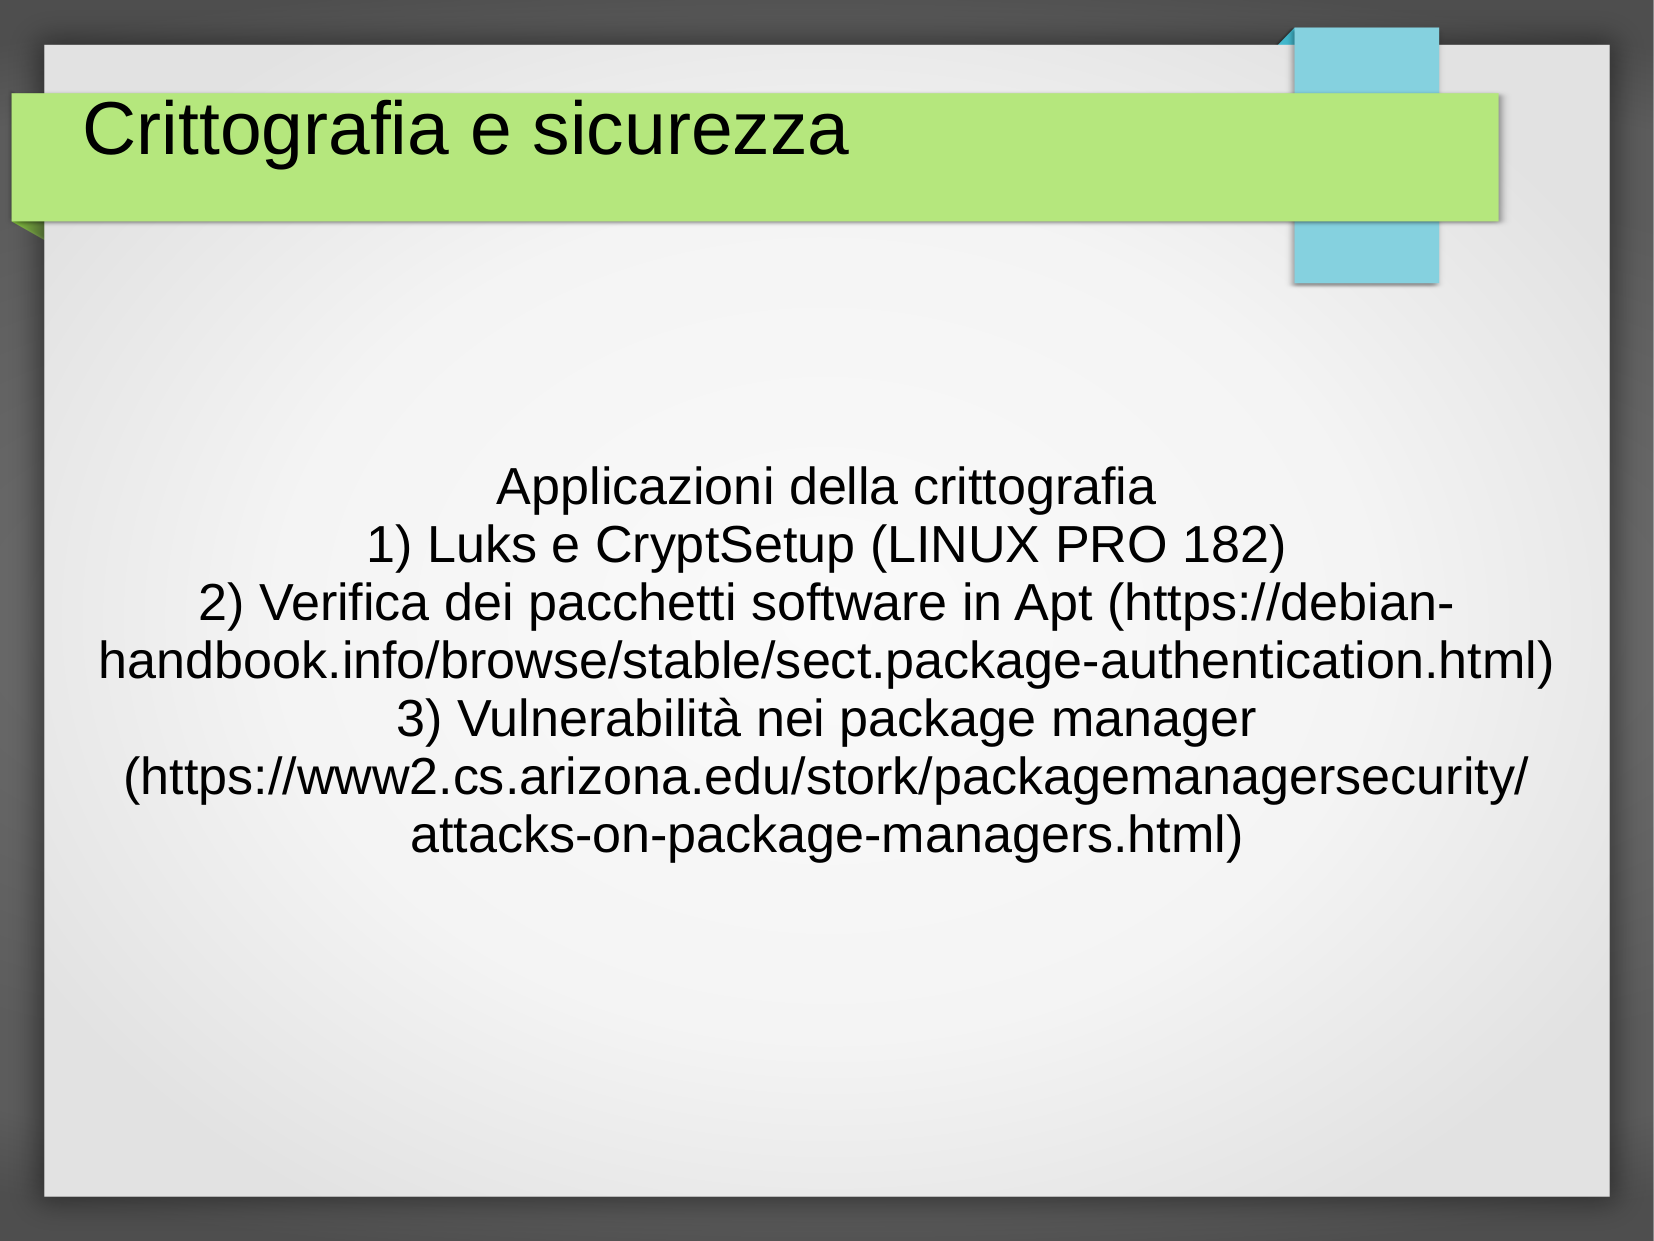

# Crittografia e sicurezza
Applicazioni della crittografia
1) Luks e CryptSetup (LINUX PRO 182)
2) Verifica dei pacchetti software in Apt (https://debian-handbook.info/browse/stable/sect.package-authentication.html)
3) Vulnerabilità nei package manager
(https://www2.cs.arizona.edu/stork/packagemanagersecurity/attacks-on-package-managers.html)